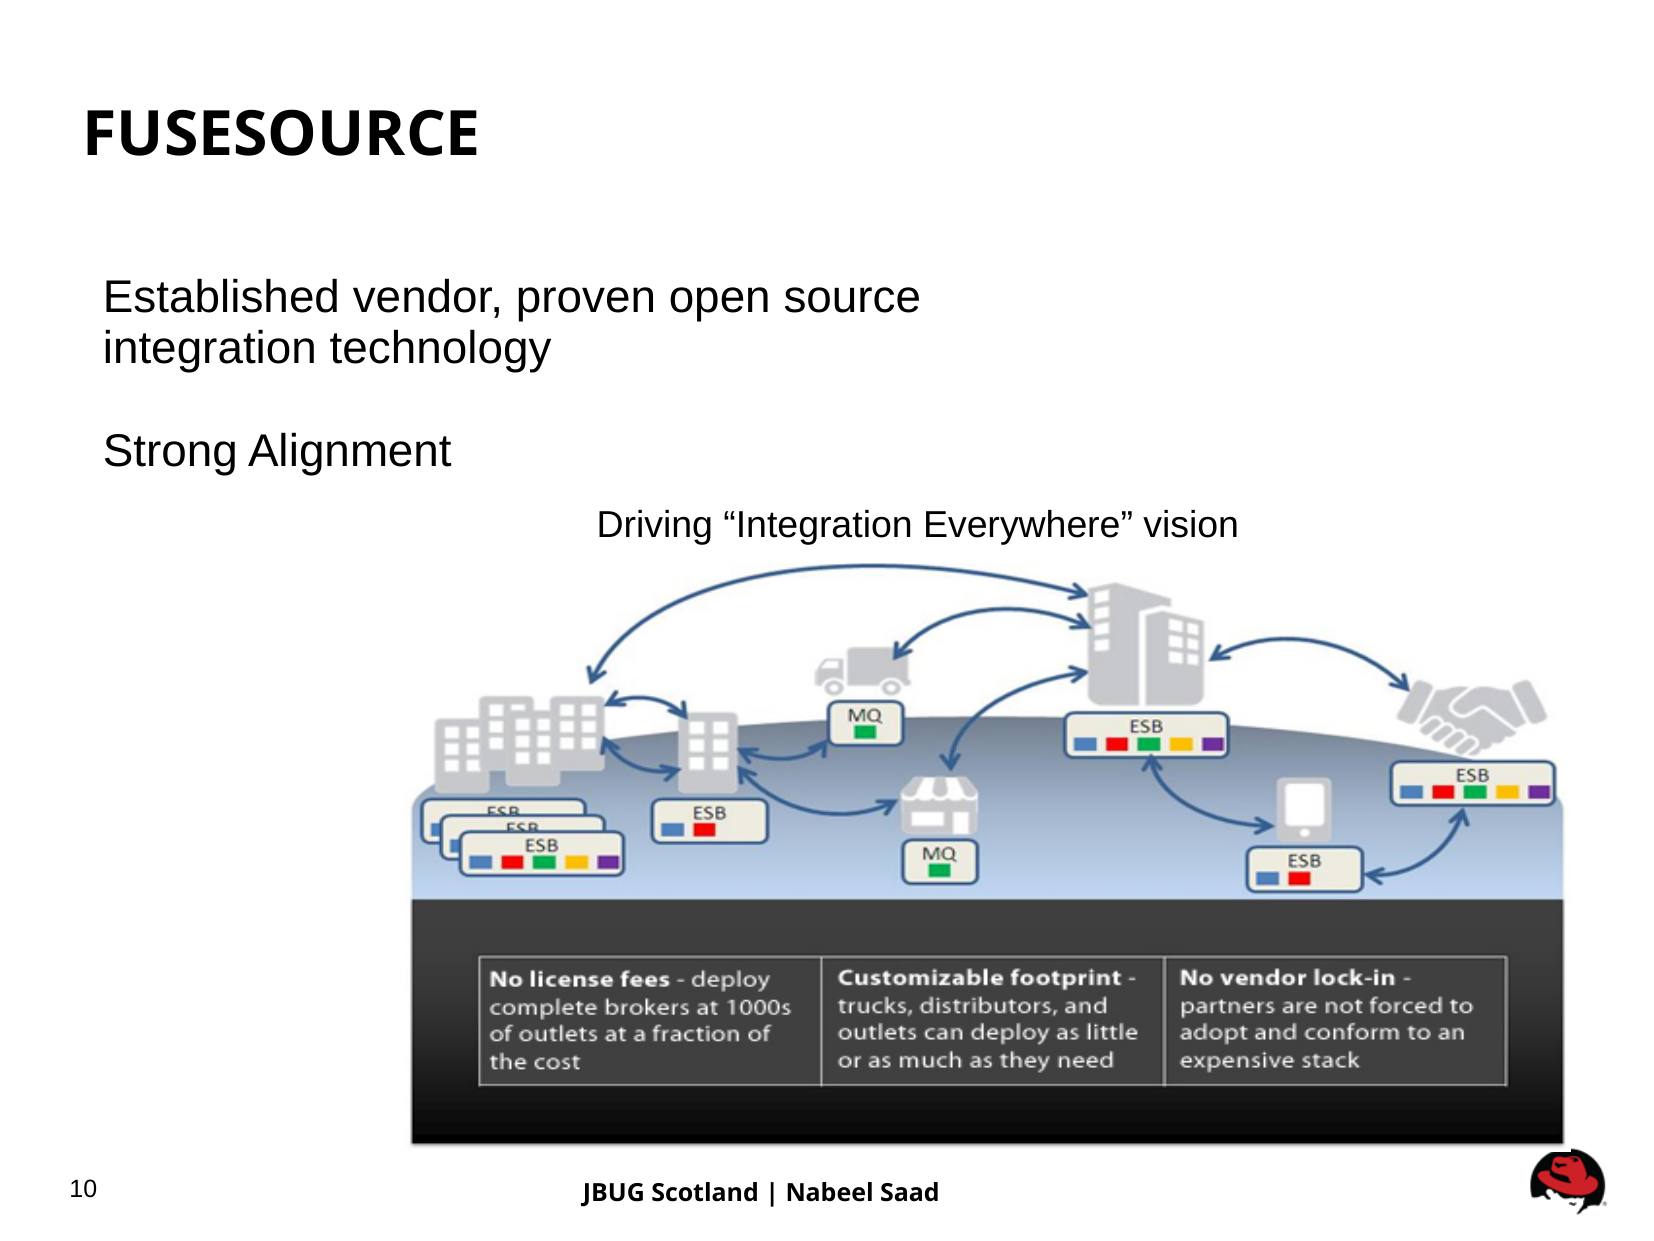

# FUSESOURCE
Established vendor, proven open source integration technology
Strong Alignment
Driving “Integration Everywhere” vision